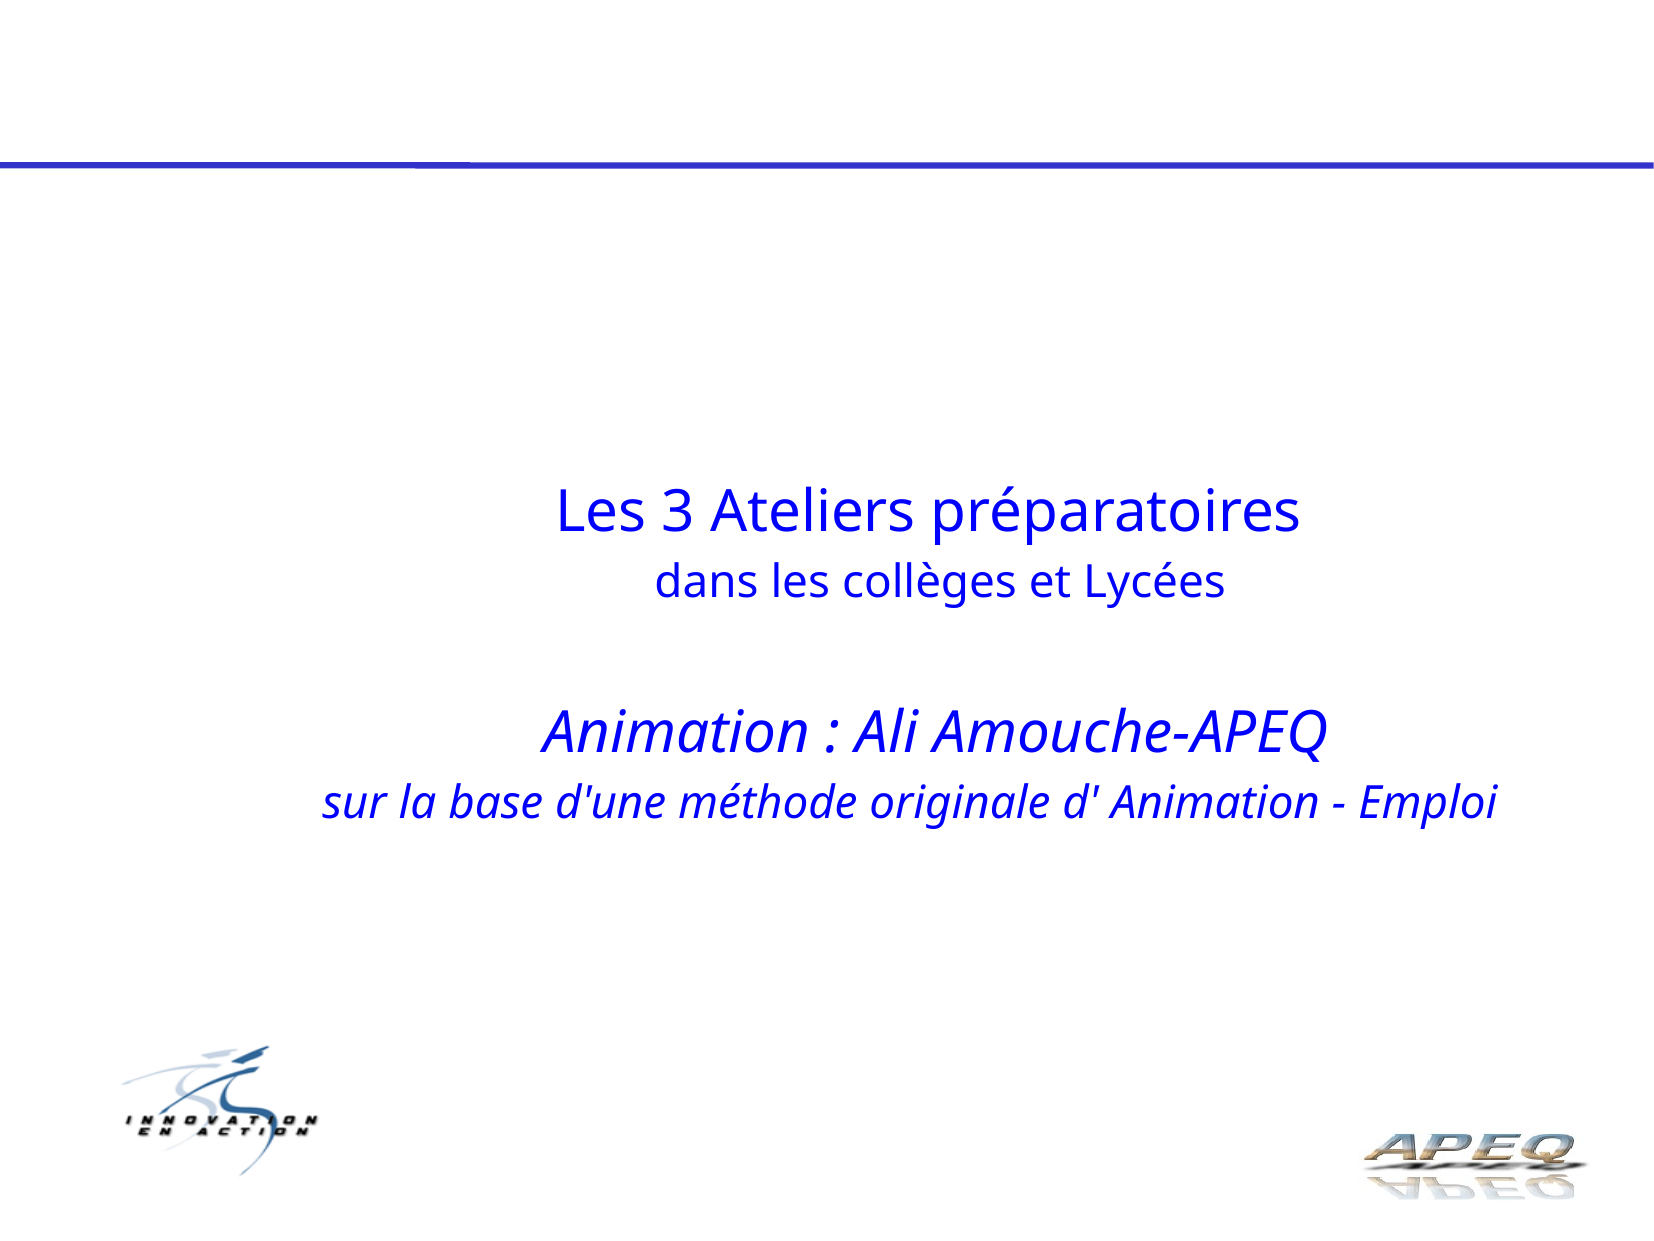

Les 3 Ateliers préparatoires
 dans les collèges et Lycées
 Animation : Ali Amouche-APEQ
 sur la base d'une méthode originale d' Animation - Emploi